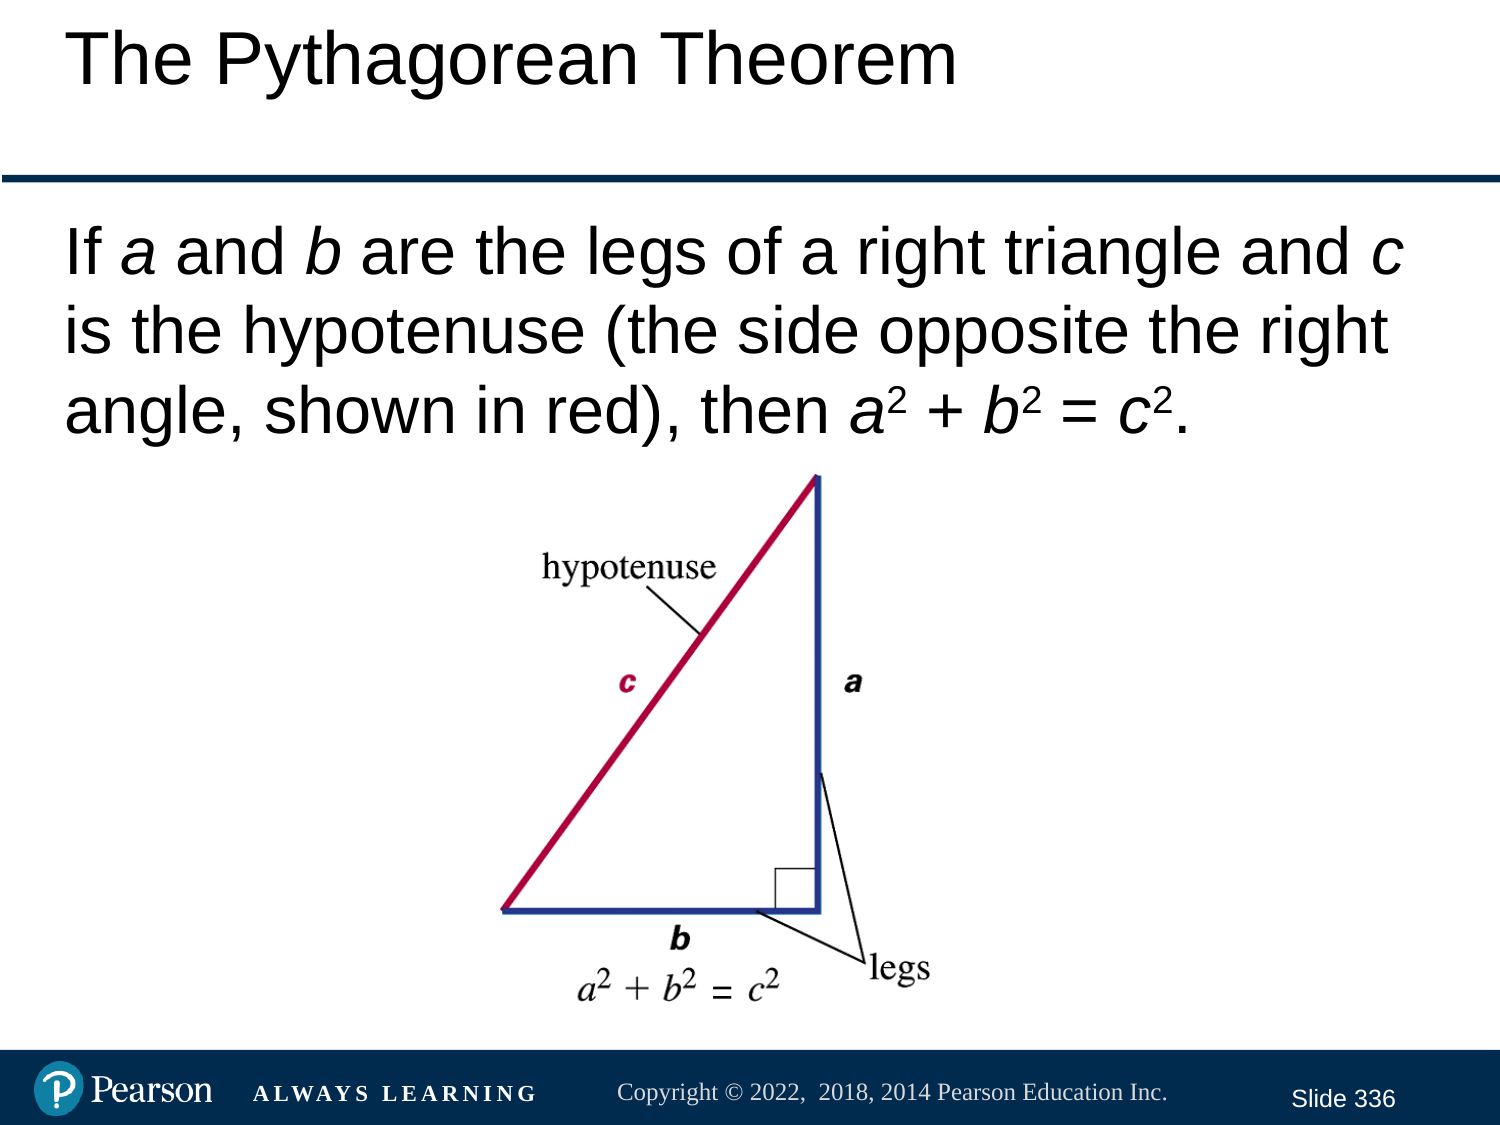

# The Pythagorean Theorem
If a and b are the legs of a right triangle and c is the hypotenuse (the side opposite the right angle, shown in red), then a2 + b2 = c2.
=